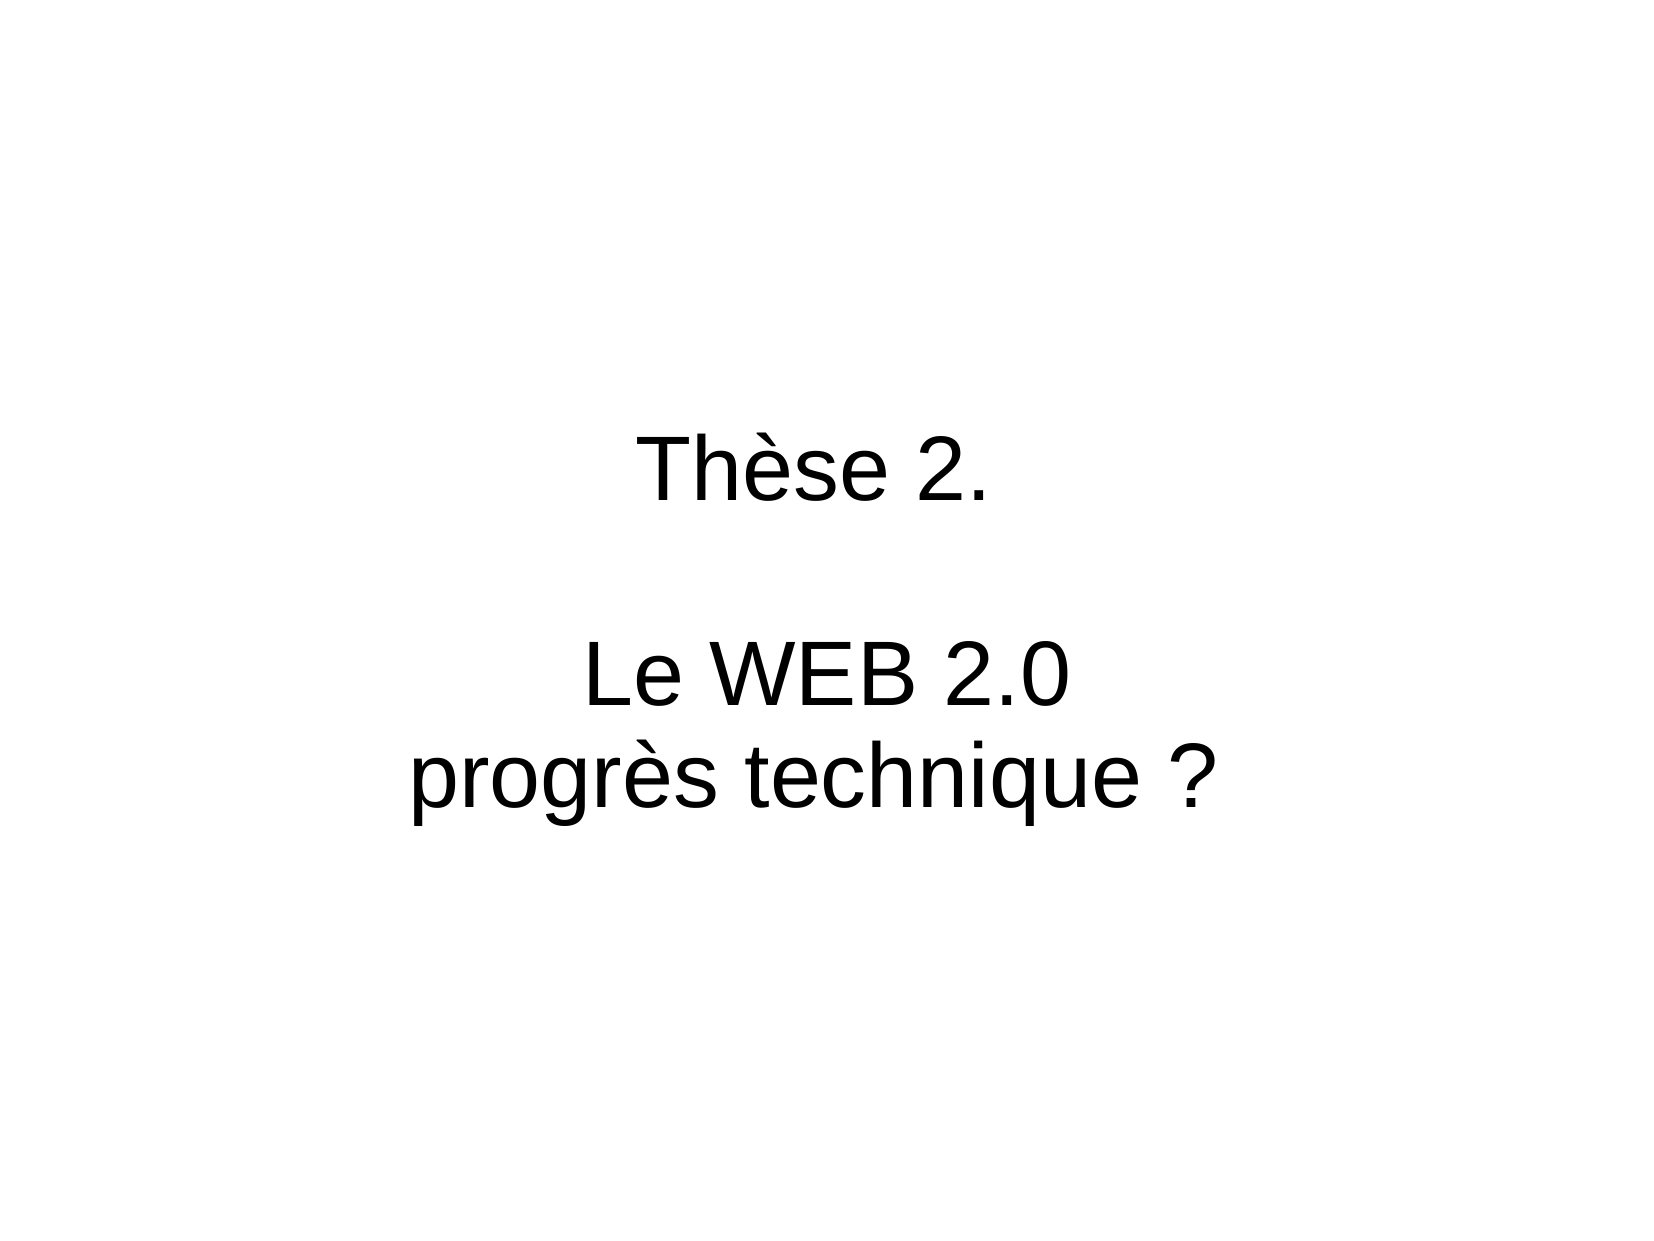

# Thèse 2. Le WEB 2.0 progrès technique ?